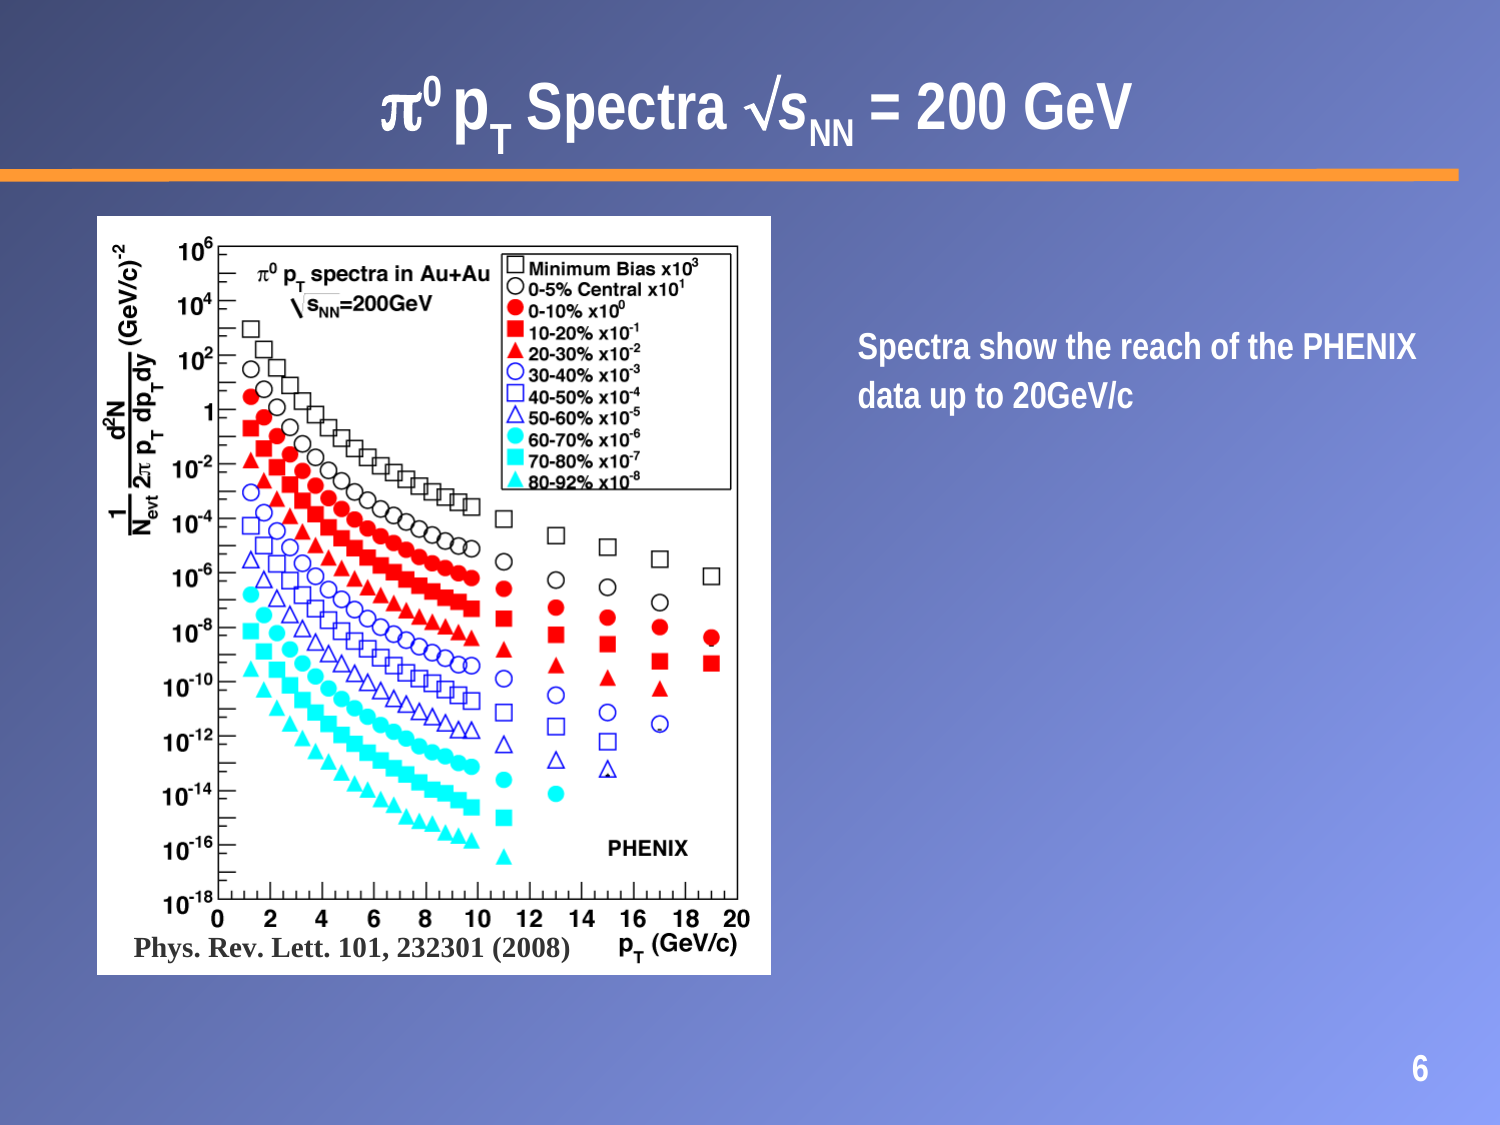

# 0 pT Spectra sNN = 200 GeV
Phys. Rev. Lett. 101, 232301 (2008)
Spectra show the reach of the PHENIX data up to 20GeV/c
6